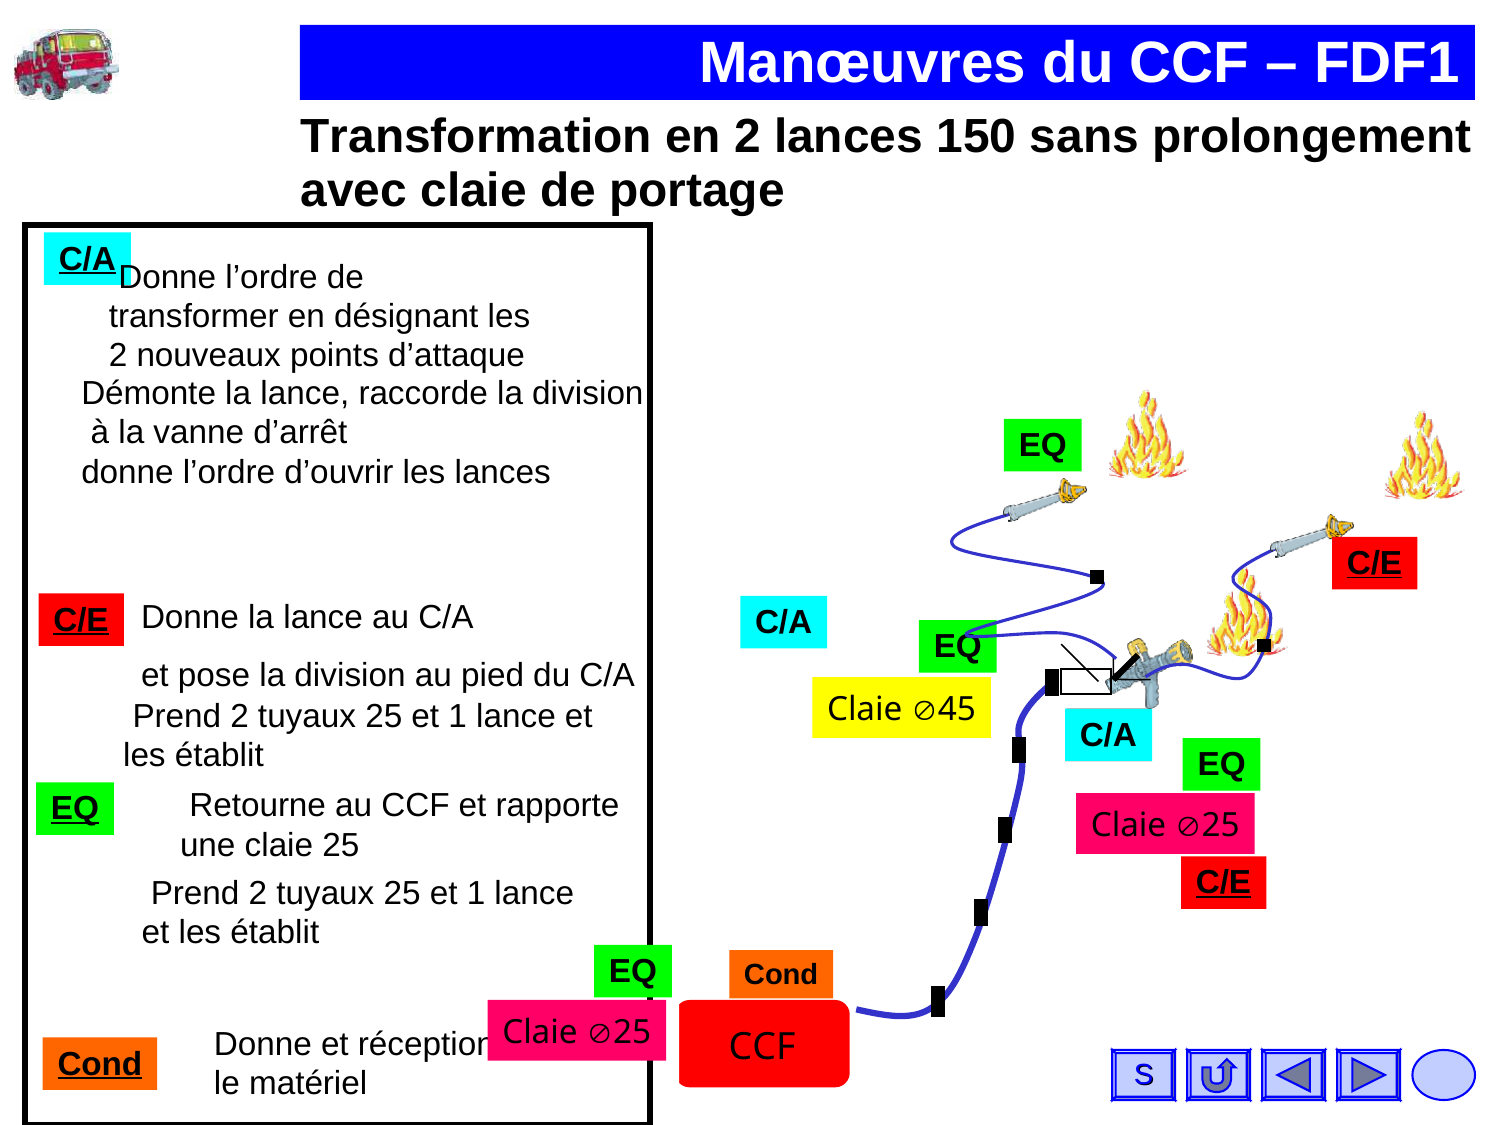

Manœuvres du CCF – FDF1
Transformation en 2 lances 150 sans prolongement
avec claie de portage
C/A
 Donne l’ordre de
transformer en désignant les
2 nouveaux points d’attaque
Démonte la lance, raccorde la division
 à la vanne d’arrêt
donne l’ordre d’ouvrir les lances
EQ
C/E
 Donne la lance au C/A
 et pose la division au pied du C/A
C/E
C/A
EQ
Claie 45
 Prend 2 tuyaux 25 et 1 lance et
les établit
C/A
C/E
EQ
EQ
Claie 25
 Retourne au CCF et rapporte
une claie 25
C/E
 Prend 2 tuyaux 25 et 1 lance
et les établit
EQ
Cond
Claie 25
CCF
EQ
 Donne et réceptionne
 le matériel
Cond
Claie 25